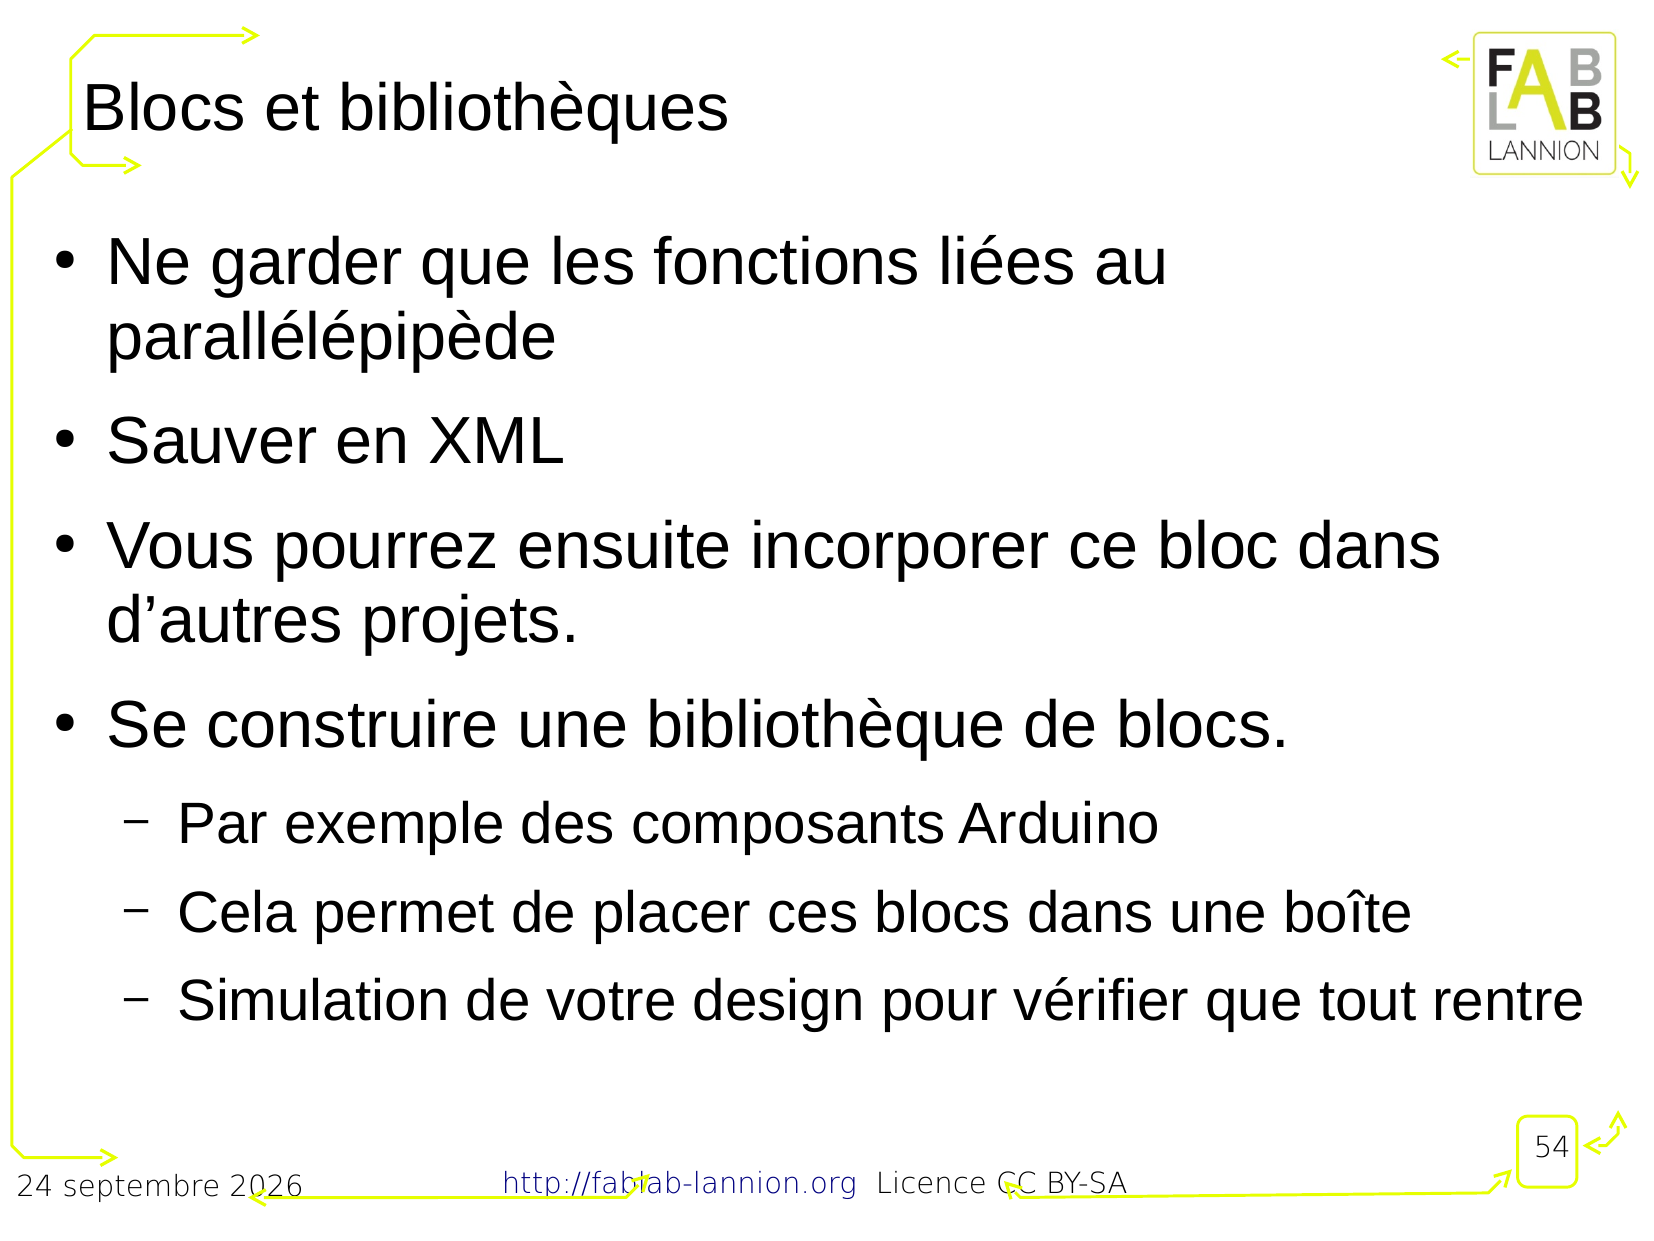

# Blocs et bibliothèques
Ne garder que les fonctions liées au parallélépipède
Sauver en XML
Vous pourrez ensuite incorporer ce bloc dans d’autres projets.
Se construire une bibliothèque de blocs.
Par exemple des composants Arduino
Cela permet de placer ces blocs dans une boîte
Simulation de votre design pour vérifier que tout rentre
54